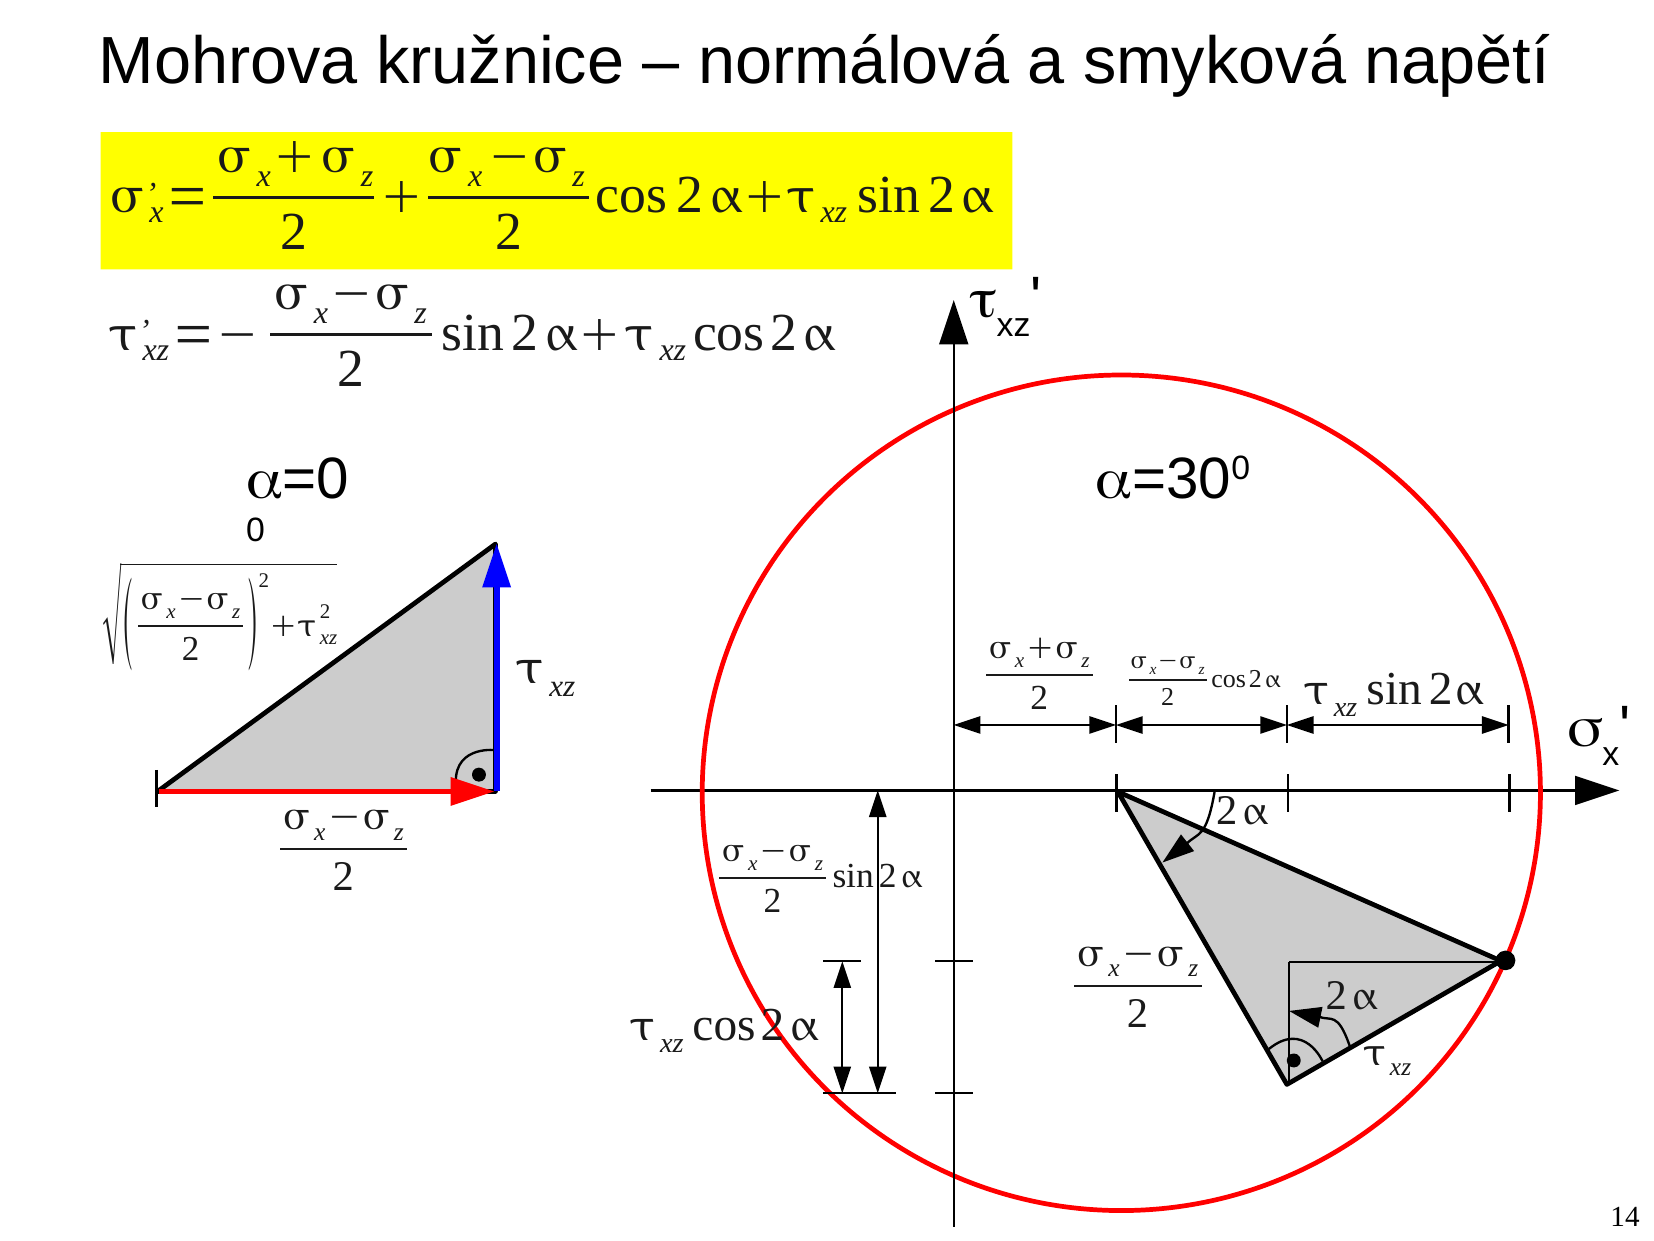

# Mohrova kružnice – normálová a smyková napětí
txz'
a=00
a=300
sx'
14